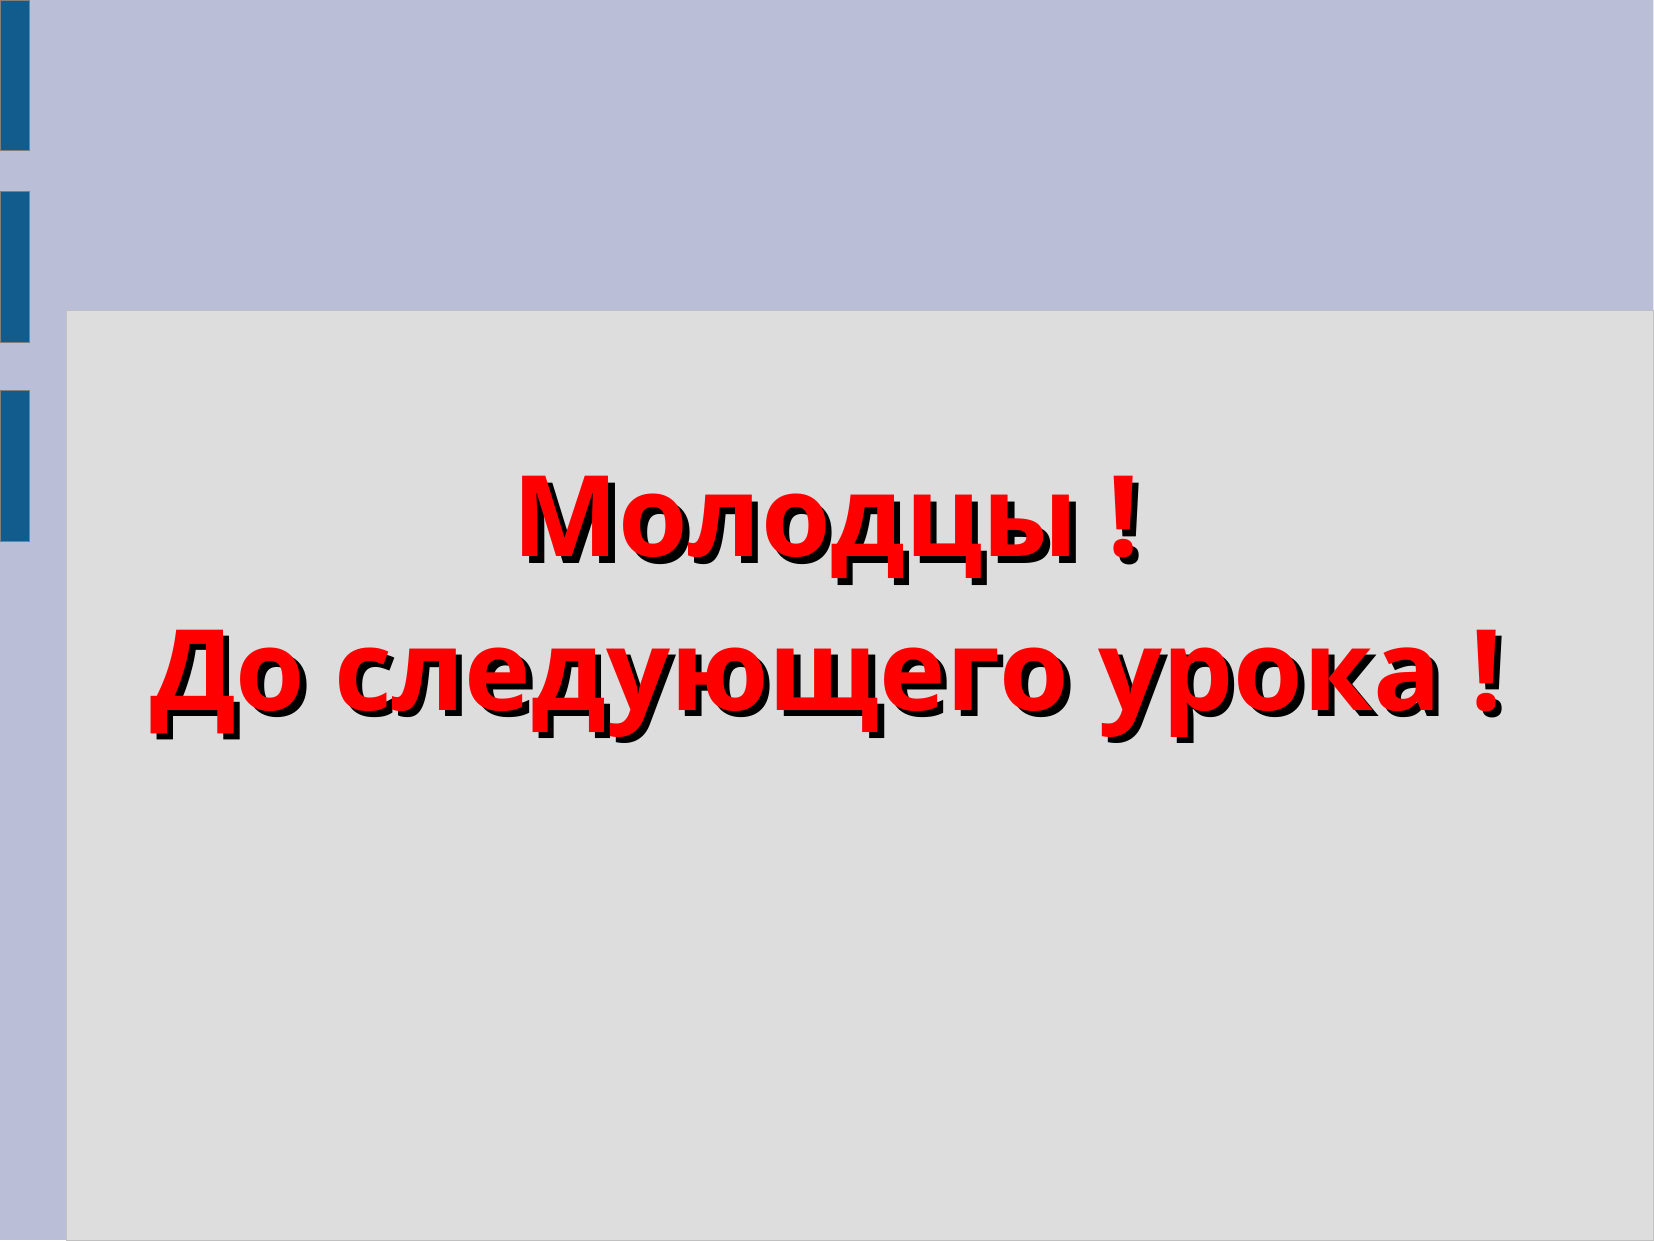

# Молодцы !
До следующего урока !